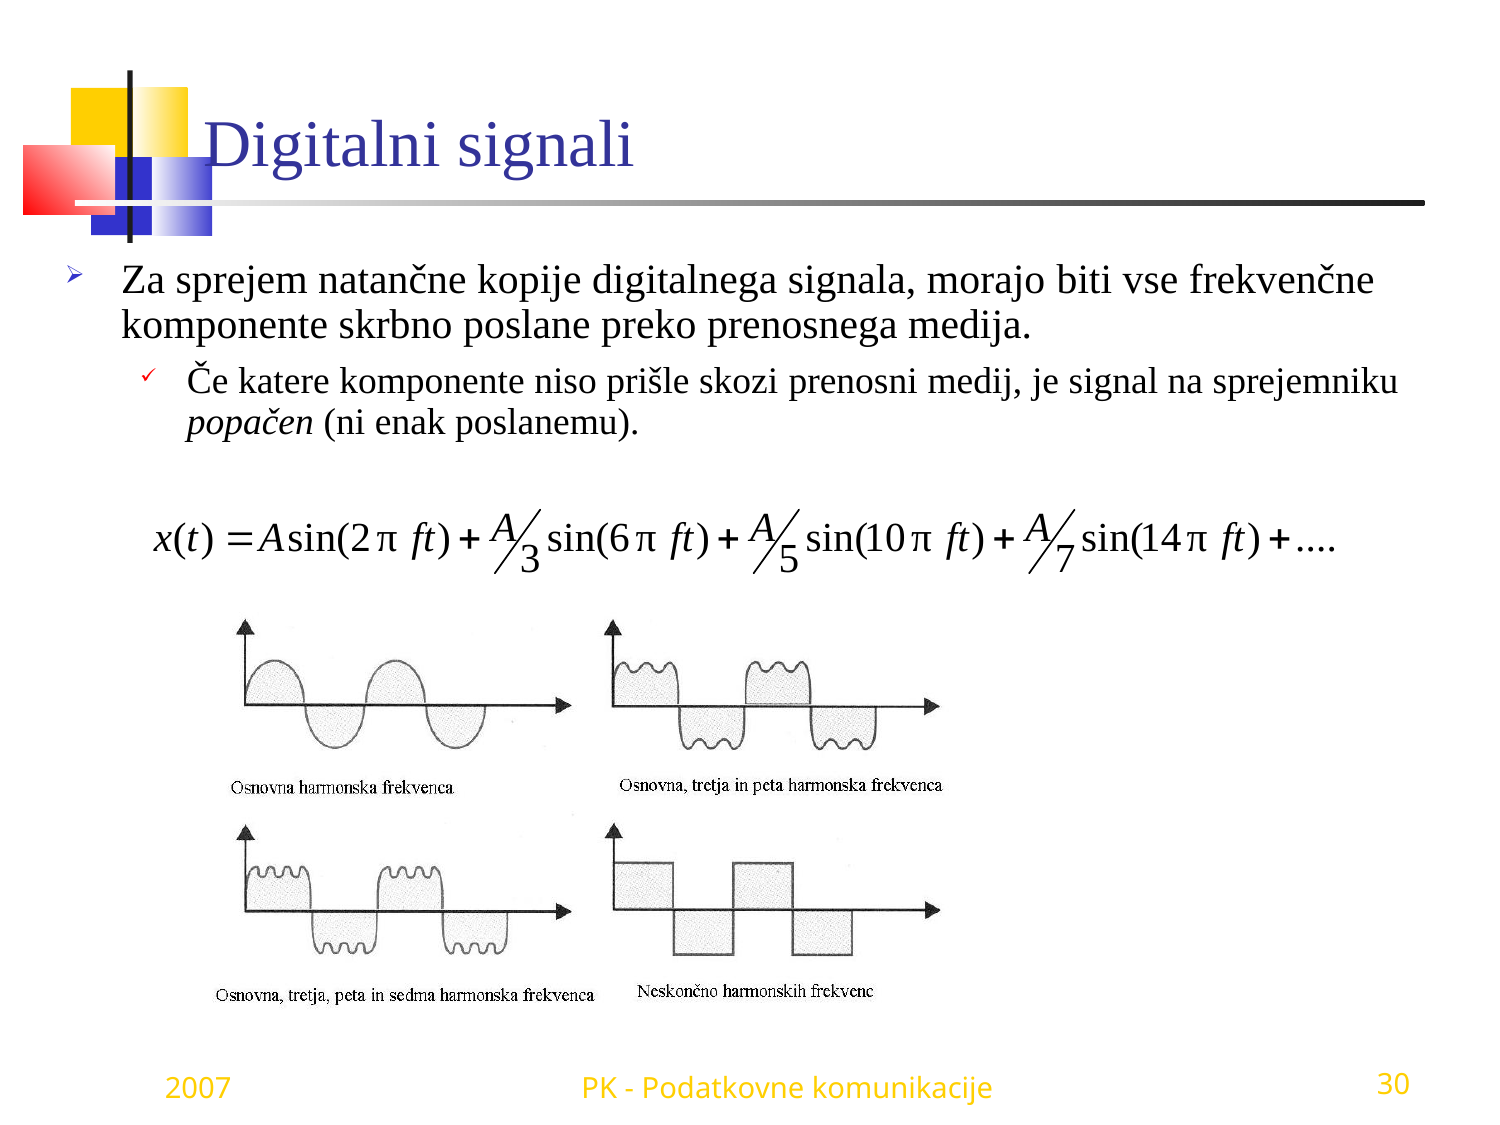

# Digitalni signali
Za sprejem natančne kopije digitalnega signala, morajo biti vse frekvenčne komponente skrbno poslane preko prenosnega medija.
Če katere komponente niso prišle skozi prenosni medij, je signal na sprejemniku popačen (ni enak poslanemu).
2007
PK - Podatkovne komunikacije